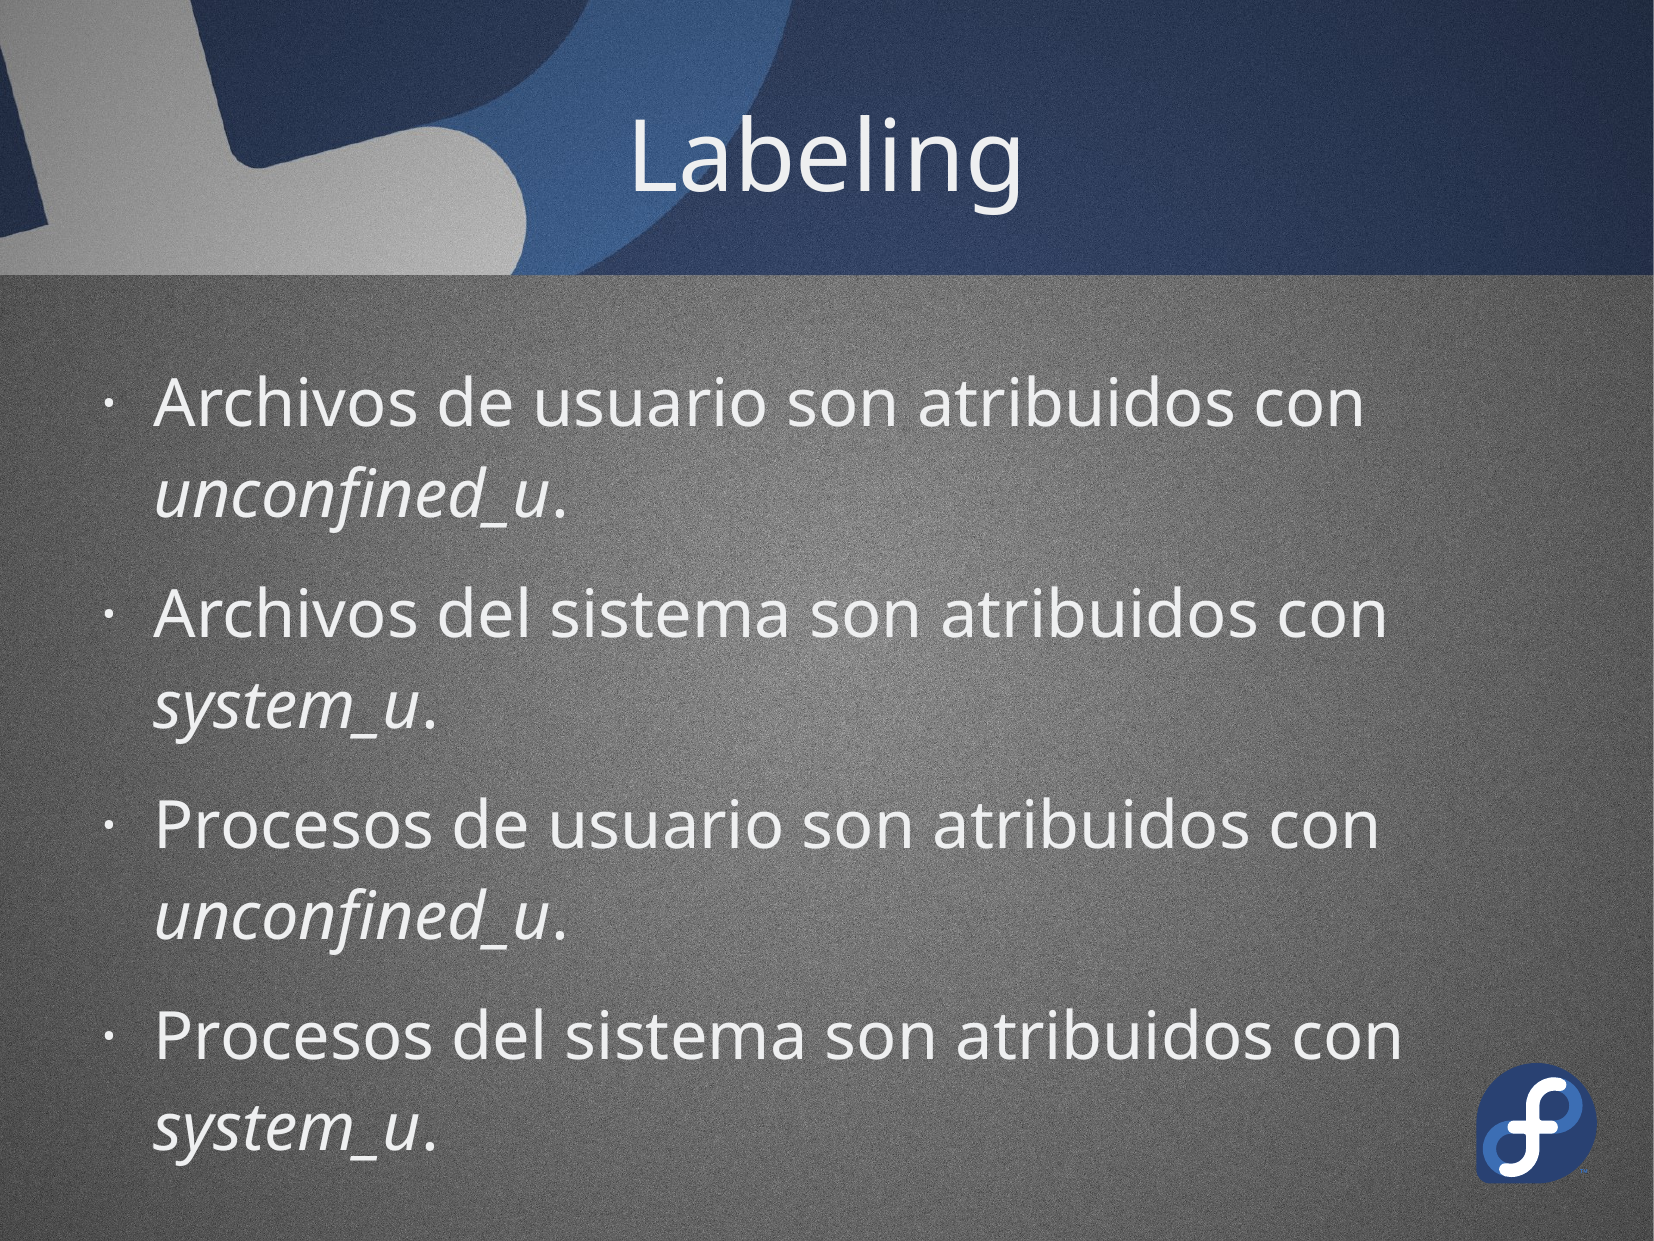

# Labeling
Archivos de usuario son atribuidos con
unconfined_u.
Archivos del sistema son atribuidos con
system_u.
Procesos de usuario son atribuidos con
unconfined_u.
Procesos del sistema son atribuidos con
system_u.